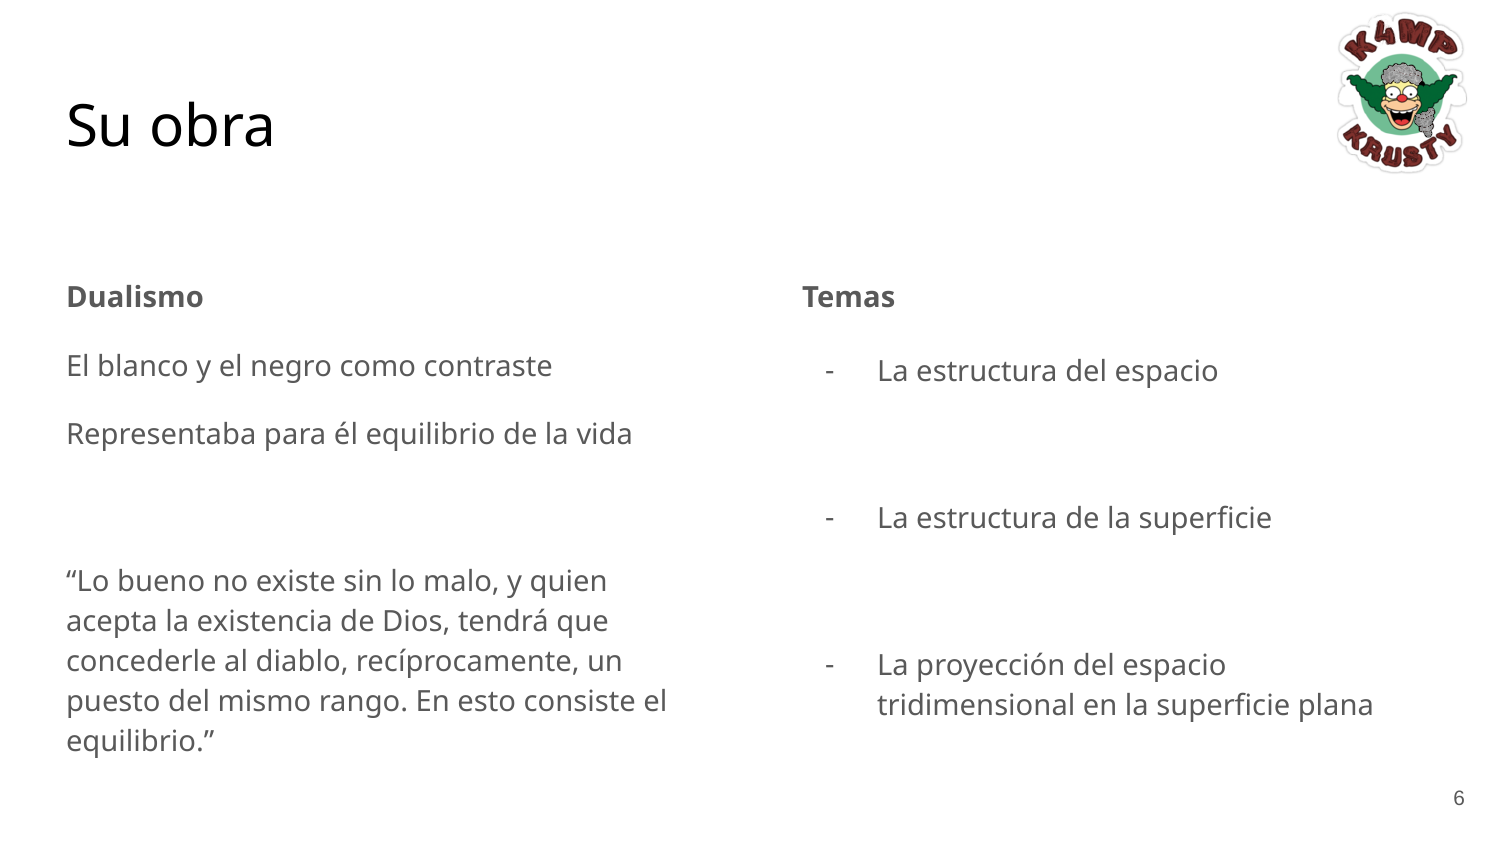

Su obra
# Dualismo
El blanco y el negro como contraste
Representaba para él equilibrio de la vida
“Lo bueno no existe sin lo malo, y quien acepta la existencia de Dios, tendrá que concederle al diablo, recíprocamente, un puesto del mismo rango. En esto consiste el equilibrio.”
Temas
La estructura del espacio
La estructura de la superficie
La proyección del espacio tridimensional en la superficie plana